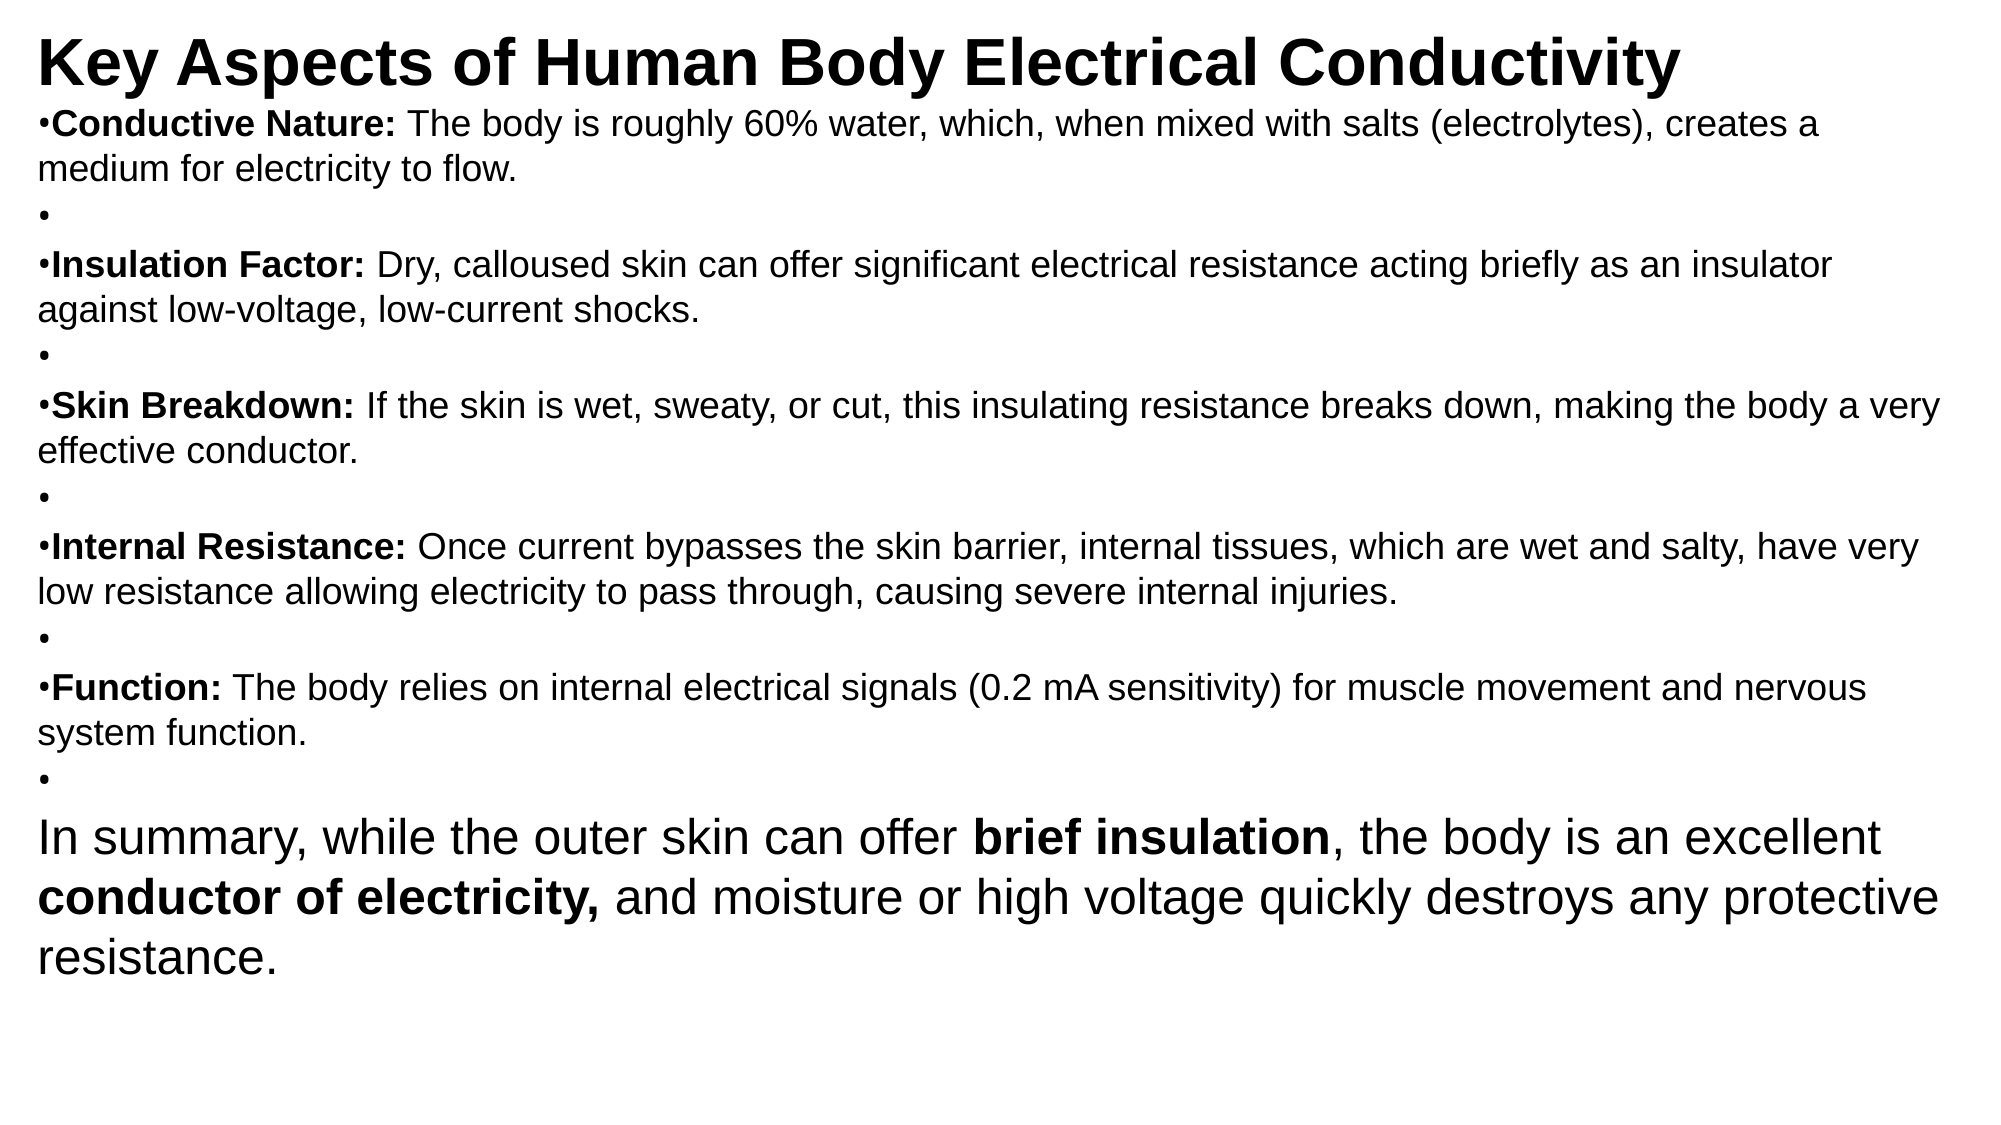

Key Aspects of Human Body Electrical Conductivity
Conductive Nature: The body is roughly 60% water, which, when mixed with salts (electrolytes), creates a medium for electricity to flow.
Insulation Factor: Dry, calloused skin can offer significant electrical resistance acting briefly as an insulator against low-voltage, low-current shocks.
Skin Breakdown: If the skin is wet, sweaty, or cut, this insulating resistance breaks down, making the body a very effective conductor.
Internal Resistance: Once current bypasses the skin barrier, internal tissues, which are wet and salty, have very low resistance allowing electricity to pass through, causing severe internal injuries.
Function: The body relies on internal electrical signals (0.2 mA sensitivity) for muscle movement and nervous system function.
In summary, while the outer skin can offer brief insulation, the body is an excellent conductor of electricity, and moisture or high voltage quickly destroys any protective resistance.